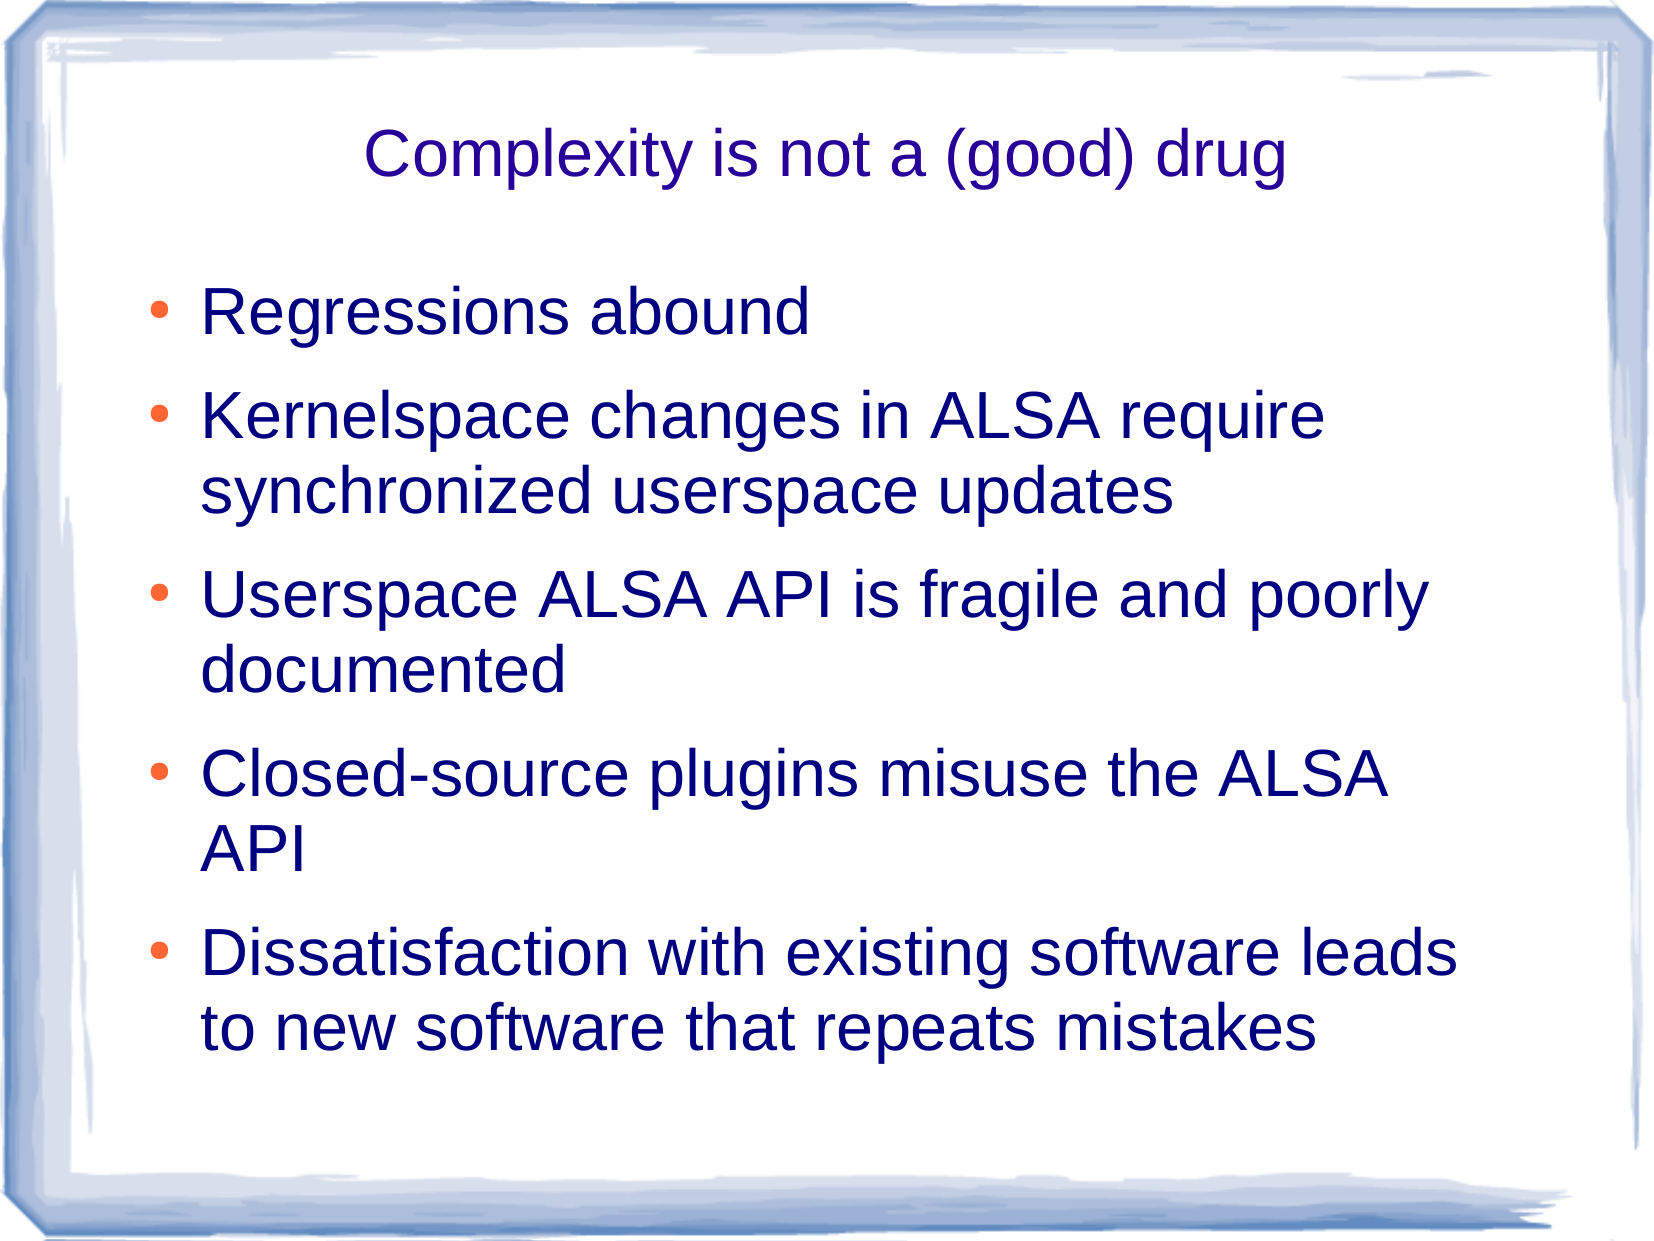

# Complexity is not a (good) drug
Regressions abound
Kernelspace changes in ALSA require synchronized userspace updates
Userspace ALSA API is fragile and poorly documented
Closed-source plugins misuse the ALSA API
Dissatisfaction with existing software leads to new software that repeats mistakes